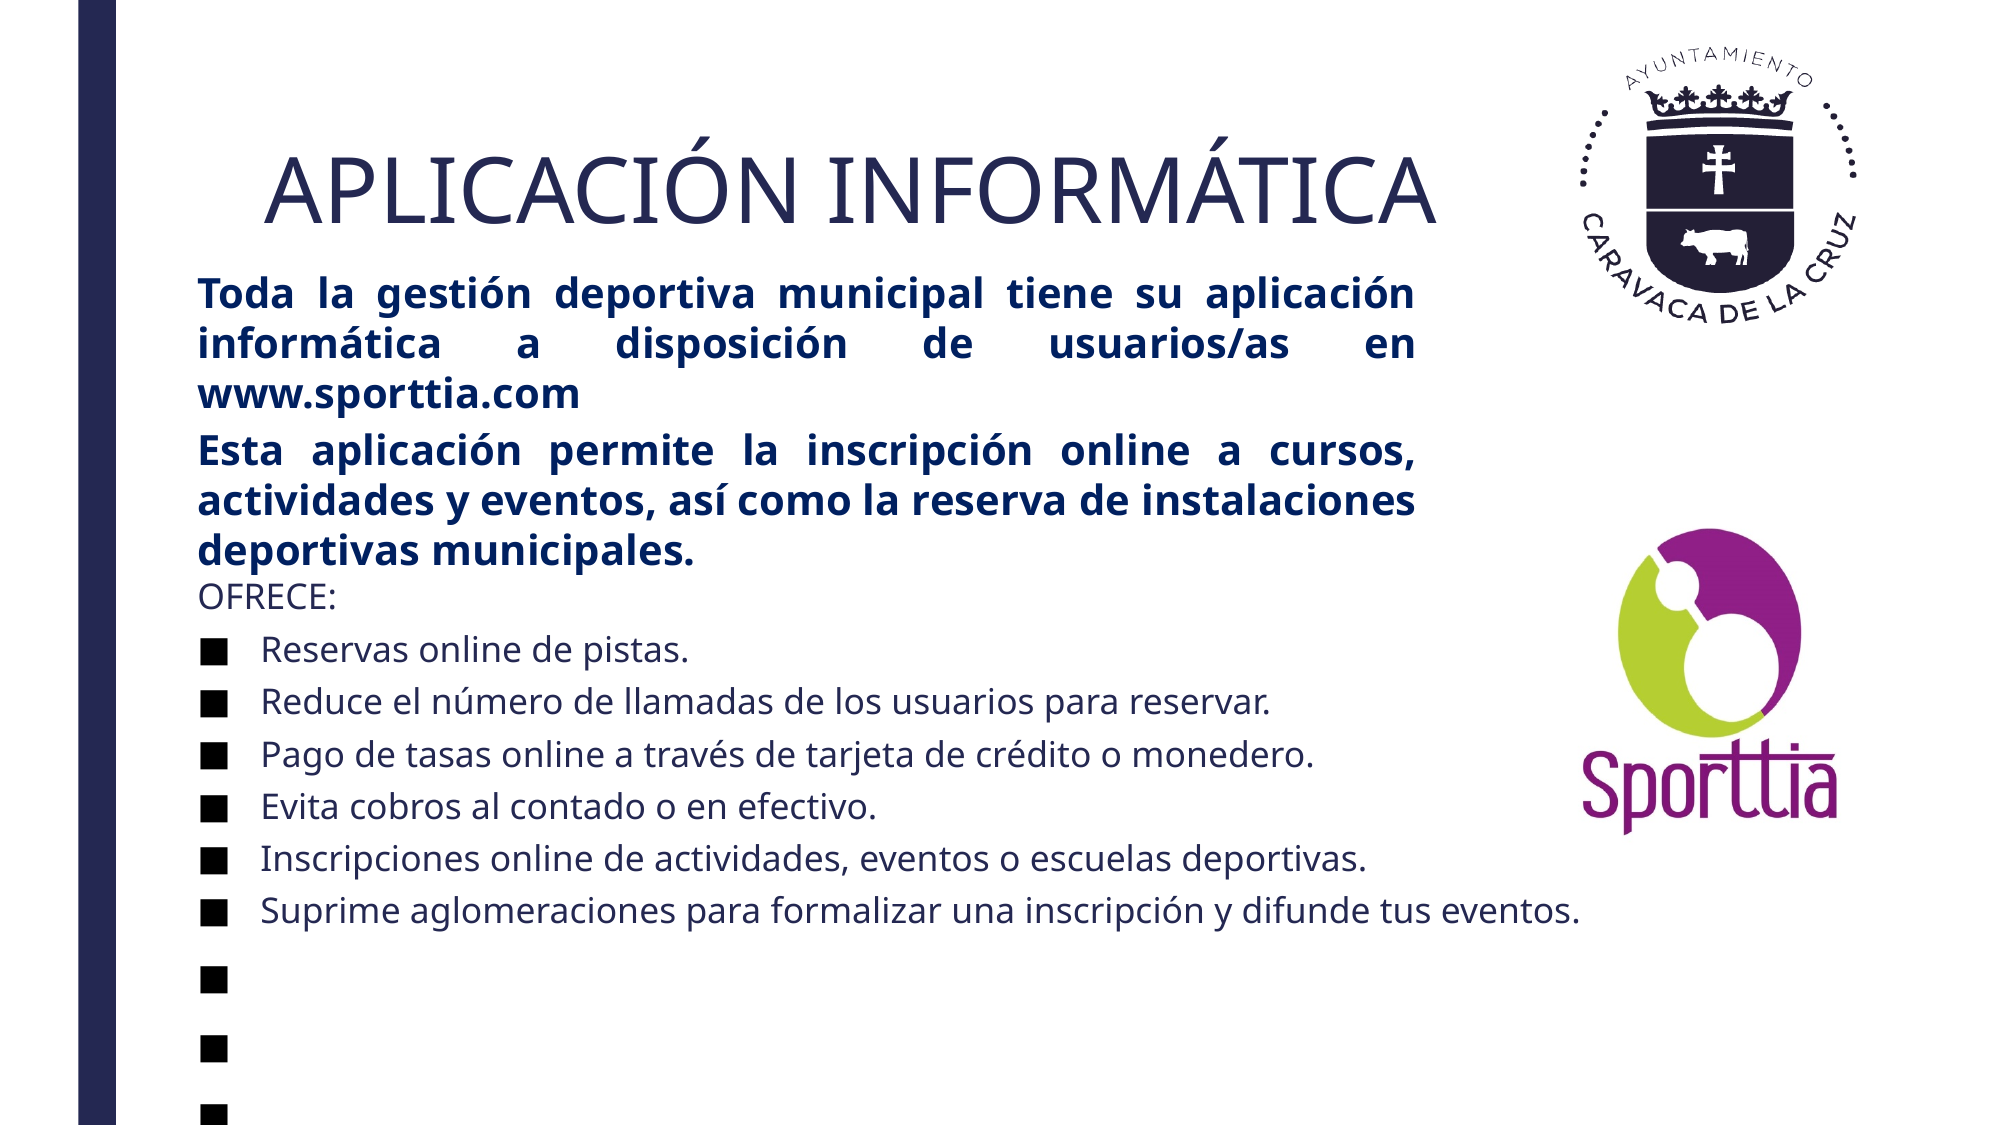

APLICACIÓN INFORMÁTICA
Toda la gestión deportiva municipal tiene su aplicación informática a disposición de usuarios/as en www.sporttia.com
Esta aplicación permite la inscripción online a cursos, actividades y eventos, así como la reserva de instalaciones deportivas municipales.
# OFRECE:
Reservas online de pistas.
Reduce el número de llamadas de los usuarios para reservar.
Pago de tasas online a través de tarjeta de crédito o monedero.
Evita cobros al contado o en efectivo.
Inscripciones online de actividades, eventos o escuelas deportivas.
Suprime aglomeraciones para formalizar una inscripción y difunde tus eventos.